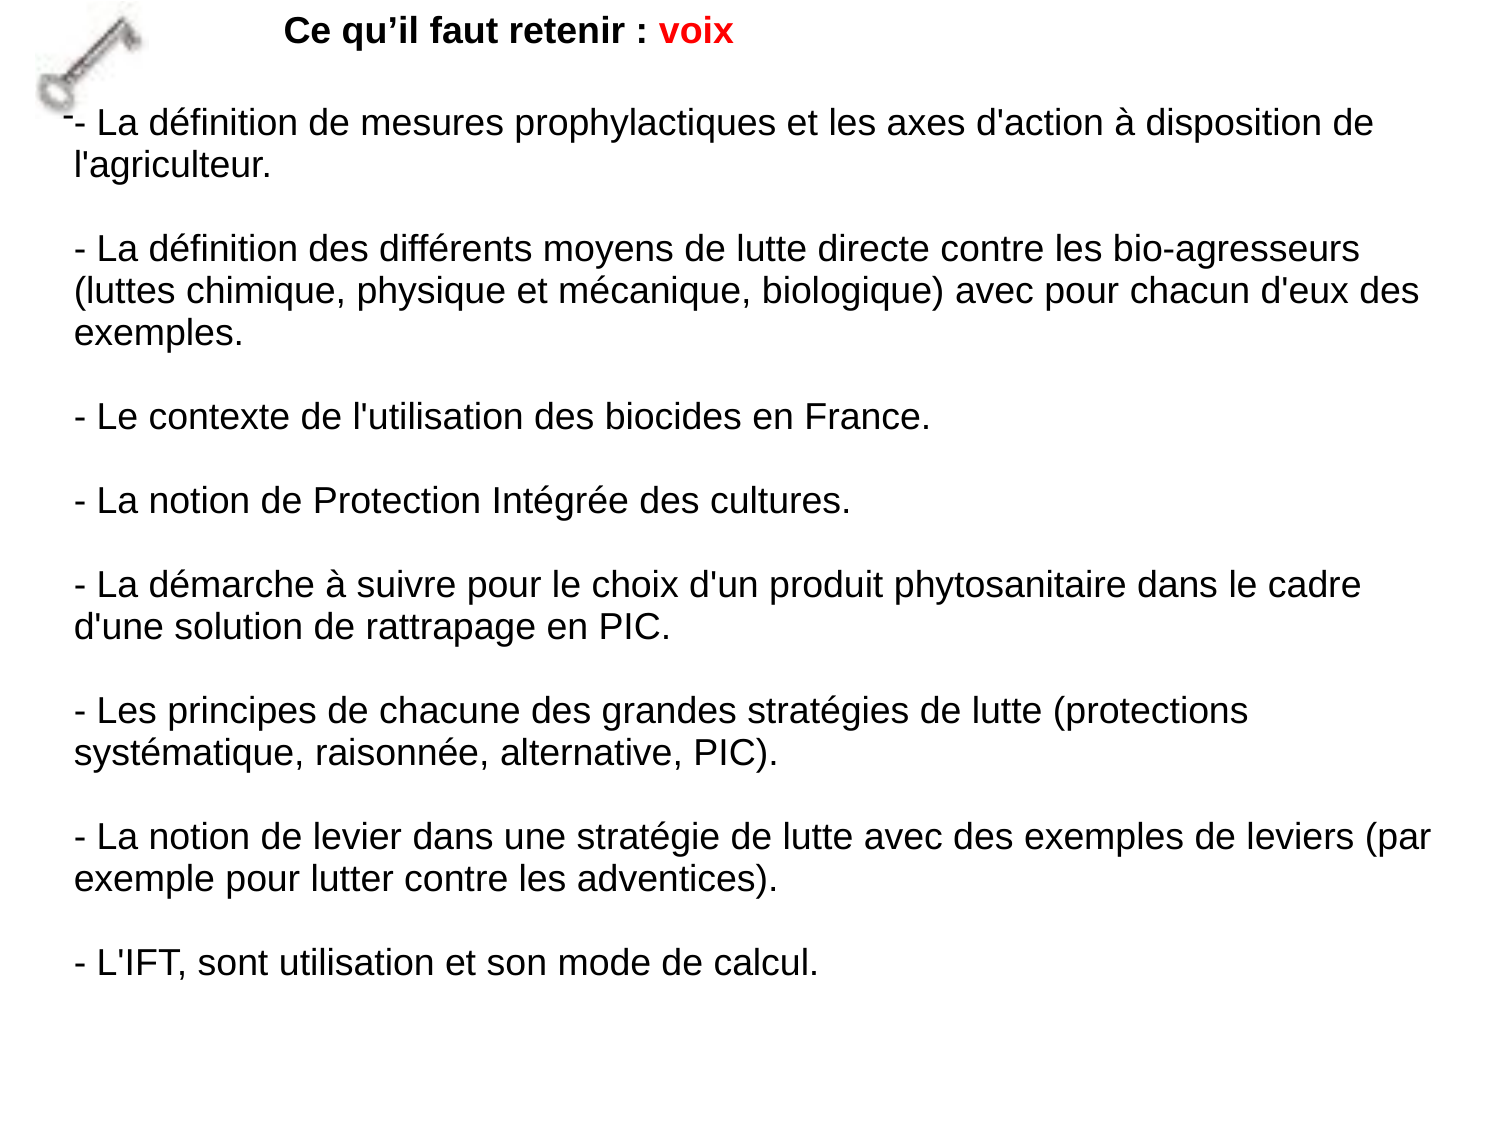

Ce qu’il faut retenir : voix
-
- La définition de mesures prophylactiques et les axes d'action à disposition de l'agriculteur.
- La définition des différents moyens de lutte directe contre les bio-agresseurs (luttes chimique, physique et mécanique, biologique) avec pour chacun d'eux des exemples.
- Le contexte de l'utilisation des biocides en France.
- La notion de Protection Intégrée des cultures.
- La démarche à suivre pour le choix d'un produit phytosanitaire dans le cadre d'une solution de rattrapage en PIC.
- Les principes de chacune des grandes stratégies de lutte (protections systématique, raisonnée, alternative, PIC).
- La notion de levier dans une stratégie de lutte avec des exemples de leviers (par exemple pour lutter contre les adventices).
- L'IFT, sont utilisation et son mode de calcul.